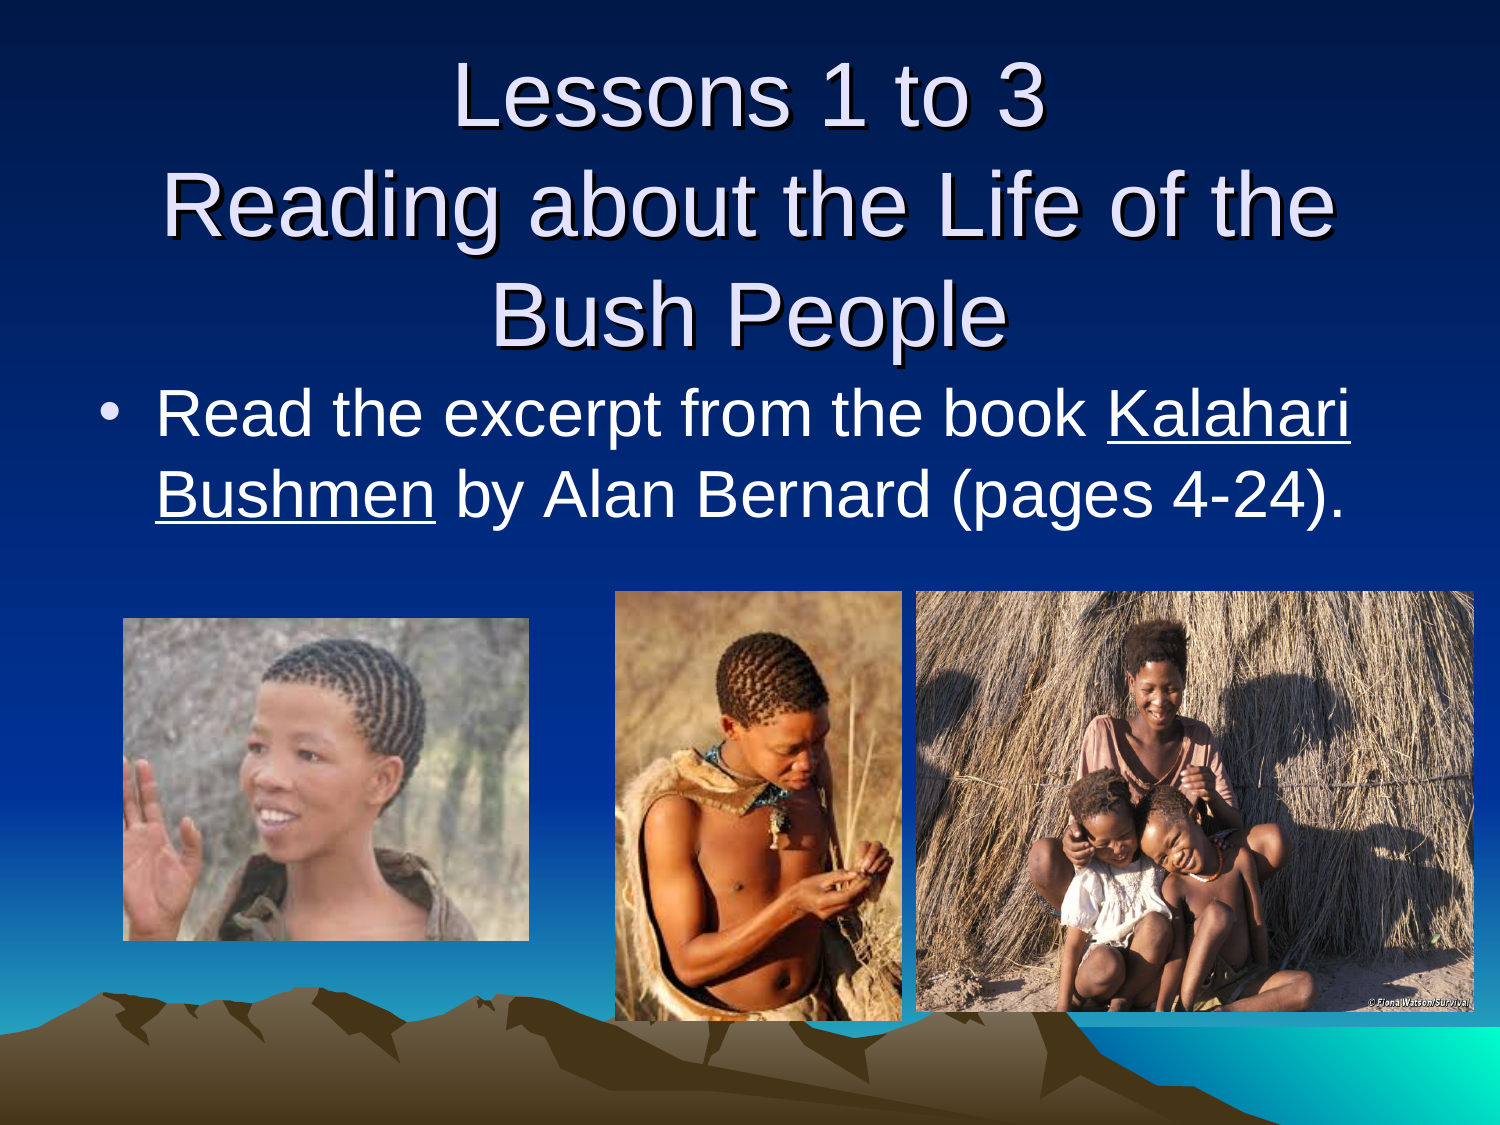

# Lessons 1 to 3 Reading about the Life of the Bush People
Read the excerpt from the book Kalahari Bushmen by Alan Bernard (pages 4-24).